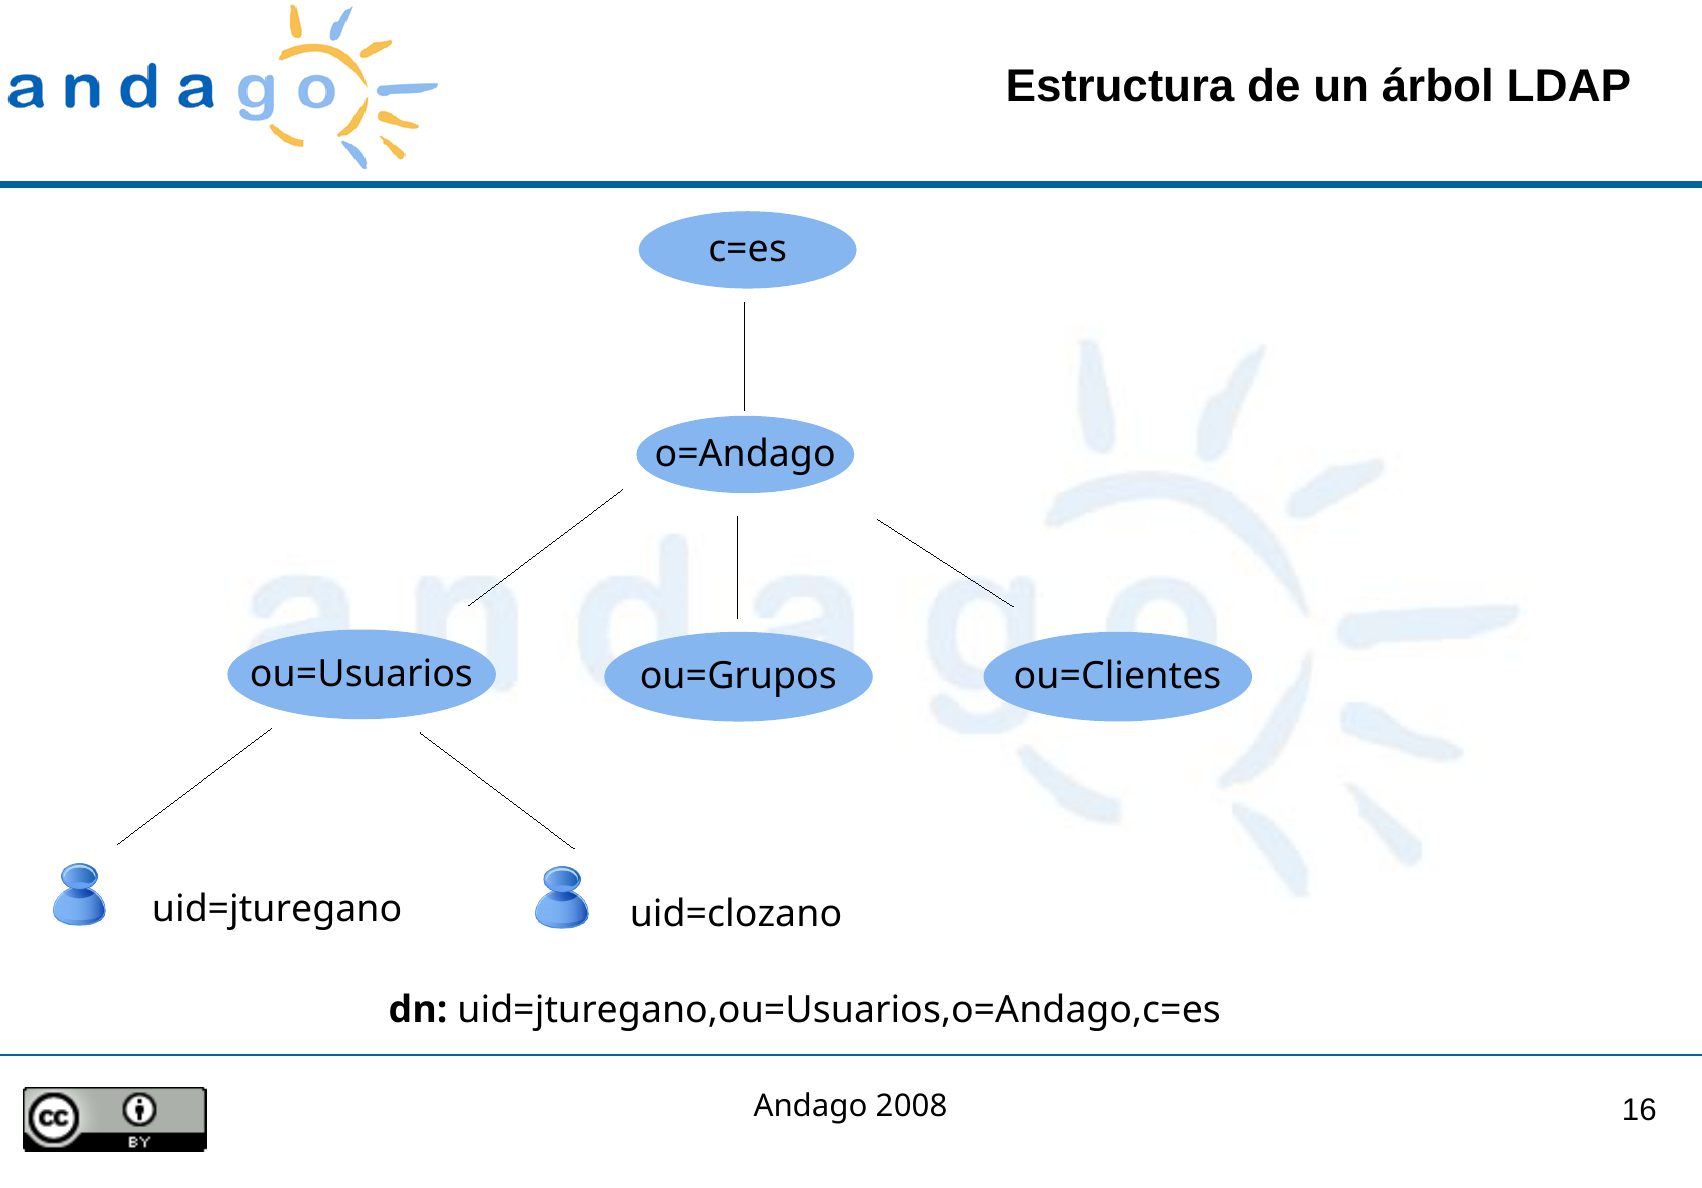

# Estructura de un árbol LDAP
c=es
o=Andago
ou=Usuarios
ou=Clientes
ou=Grupos
uid=jturegano
uid=clozano
dn: uid=jturegano,ou=Usuarios,o=Andago,c=es